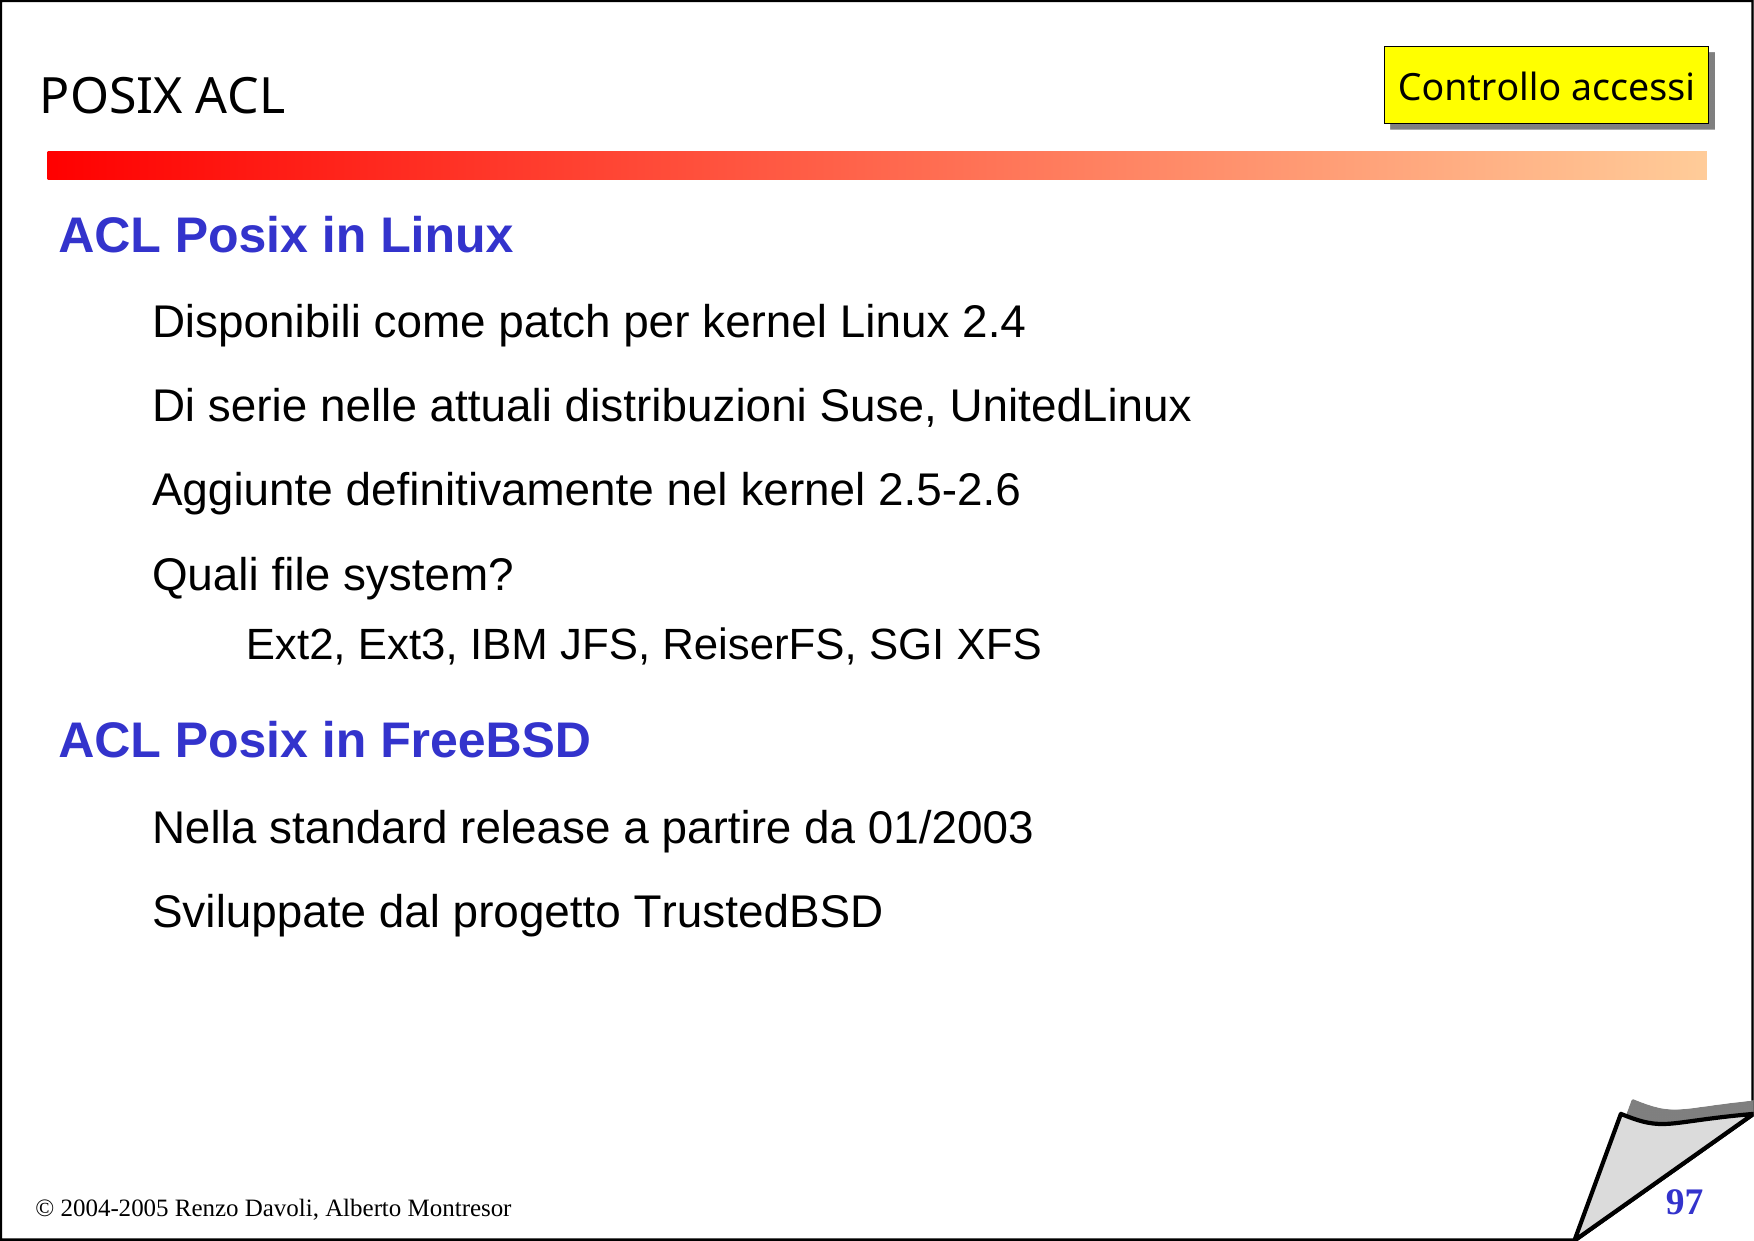

Controllo accessi
# POSIX ACL
ACL Posix in Linux
Disponibili come patch per kernel Linux 2.4
Di serie nelle attuali distribuzioni Suse, UnitedLinux
Aggiunte definitivamente nel kernel 2.5-2.6
Quali file system?
Ext2, Ext3, IBM JFS, ReiserFS, SGI XFS
ACL Posix in FreeBSD
Nella standard release a partire da 01/2003
Sviluppate dal progetto TrustedBSD